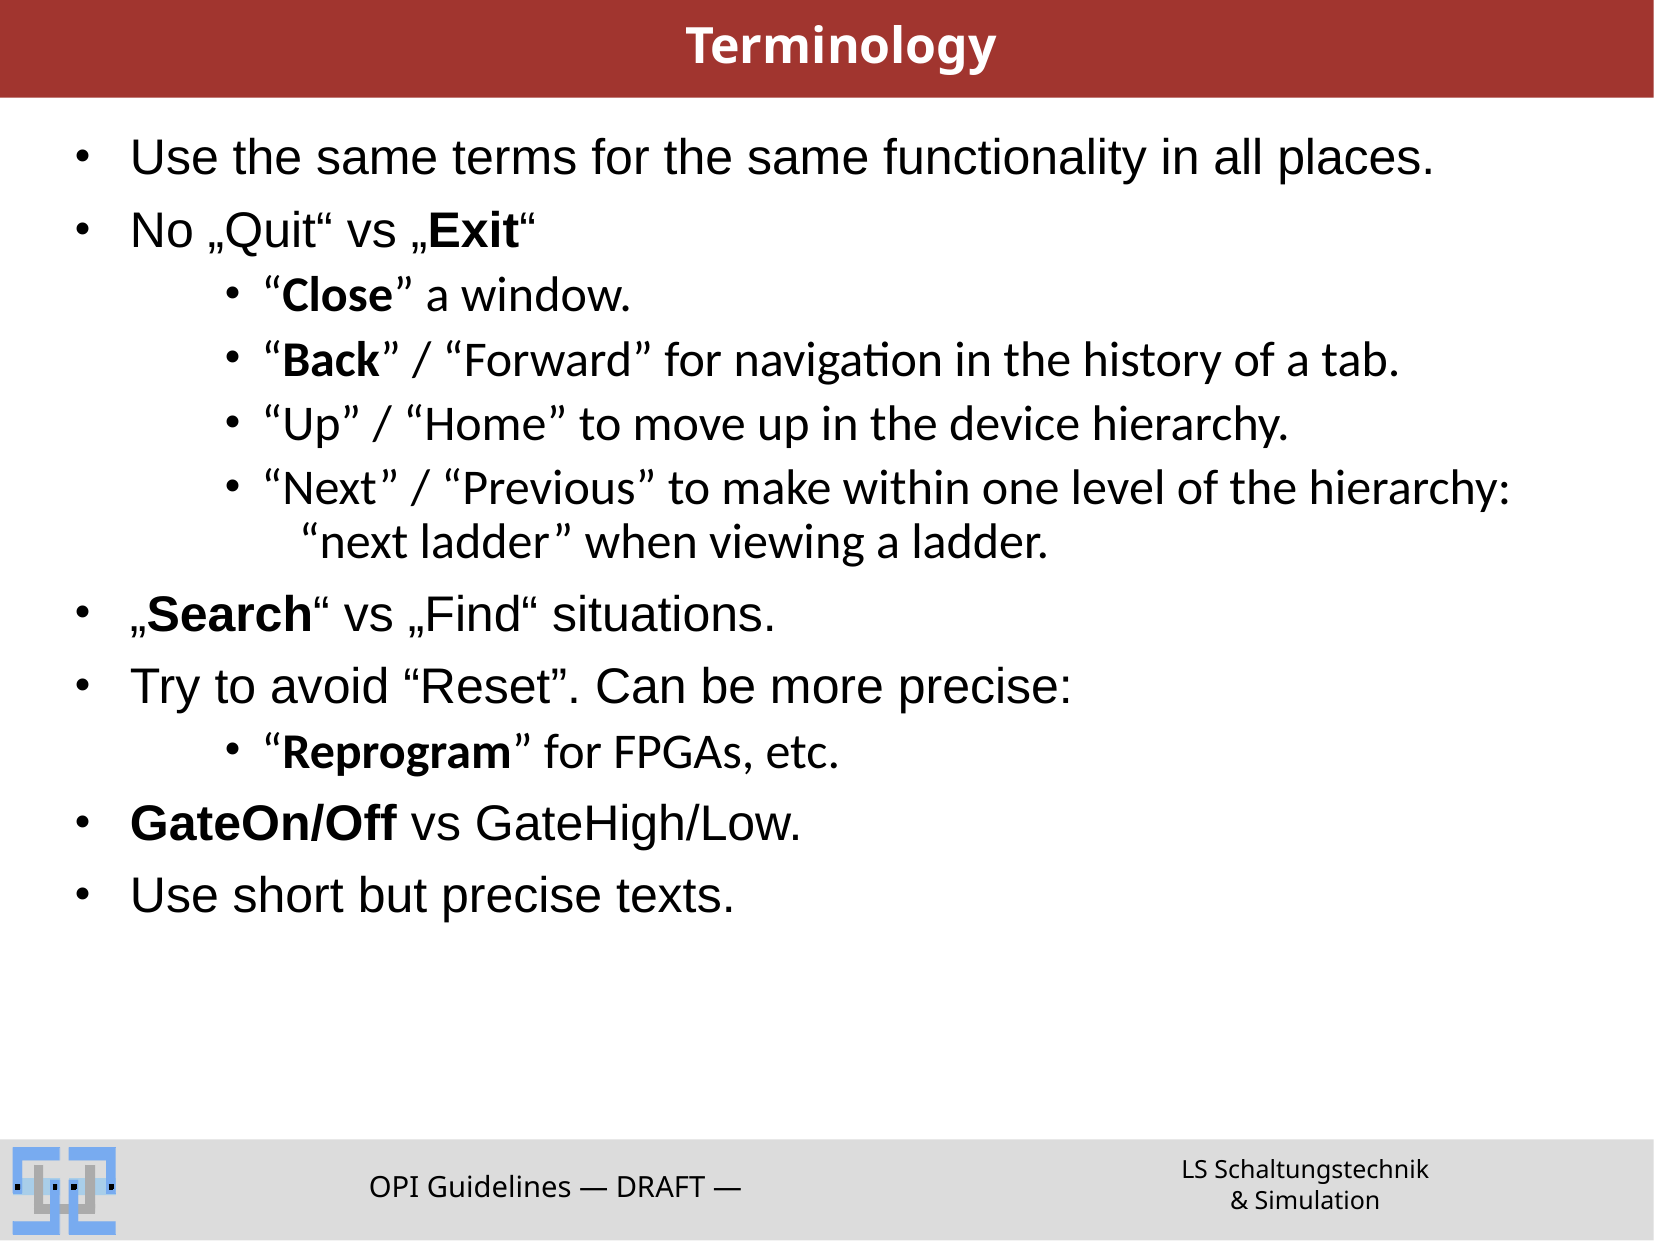

# Terminology
Use the same terms for the same functionality in all places.
No „Quit“ vs „Exit“
“Close” a window.
“Back” / “Forward” for navigation in the history of a tab.
“Up” / “Home” to move up in the device hierarchy.
“Next” / “Previous” to make within one level of the hierarchy:
“next ladder” when viewing a ladder.
„Search“ vs „Find“ situations.
Try to avoid “Reset”. Can be more precise:
“Reprogram” for FPGAs, etc.
GateOn/Off vs GateHigh/Low.
Use short but precise texts.
OPI Guidelines — DRAFT —